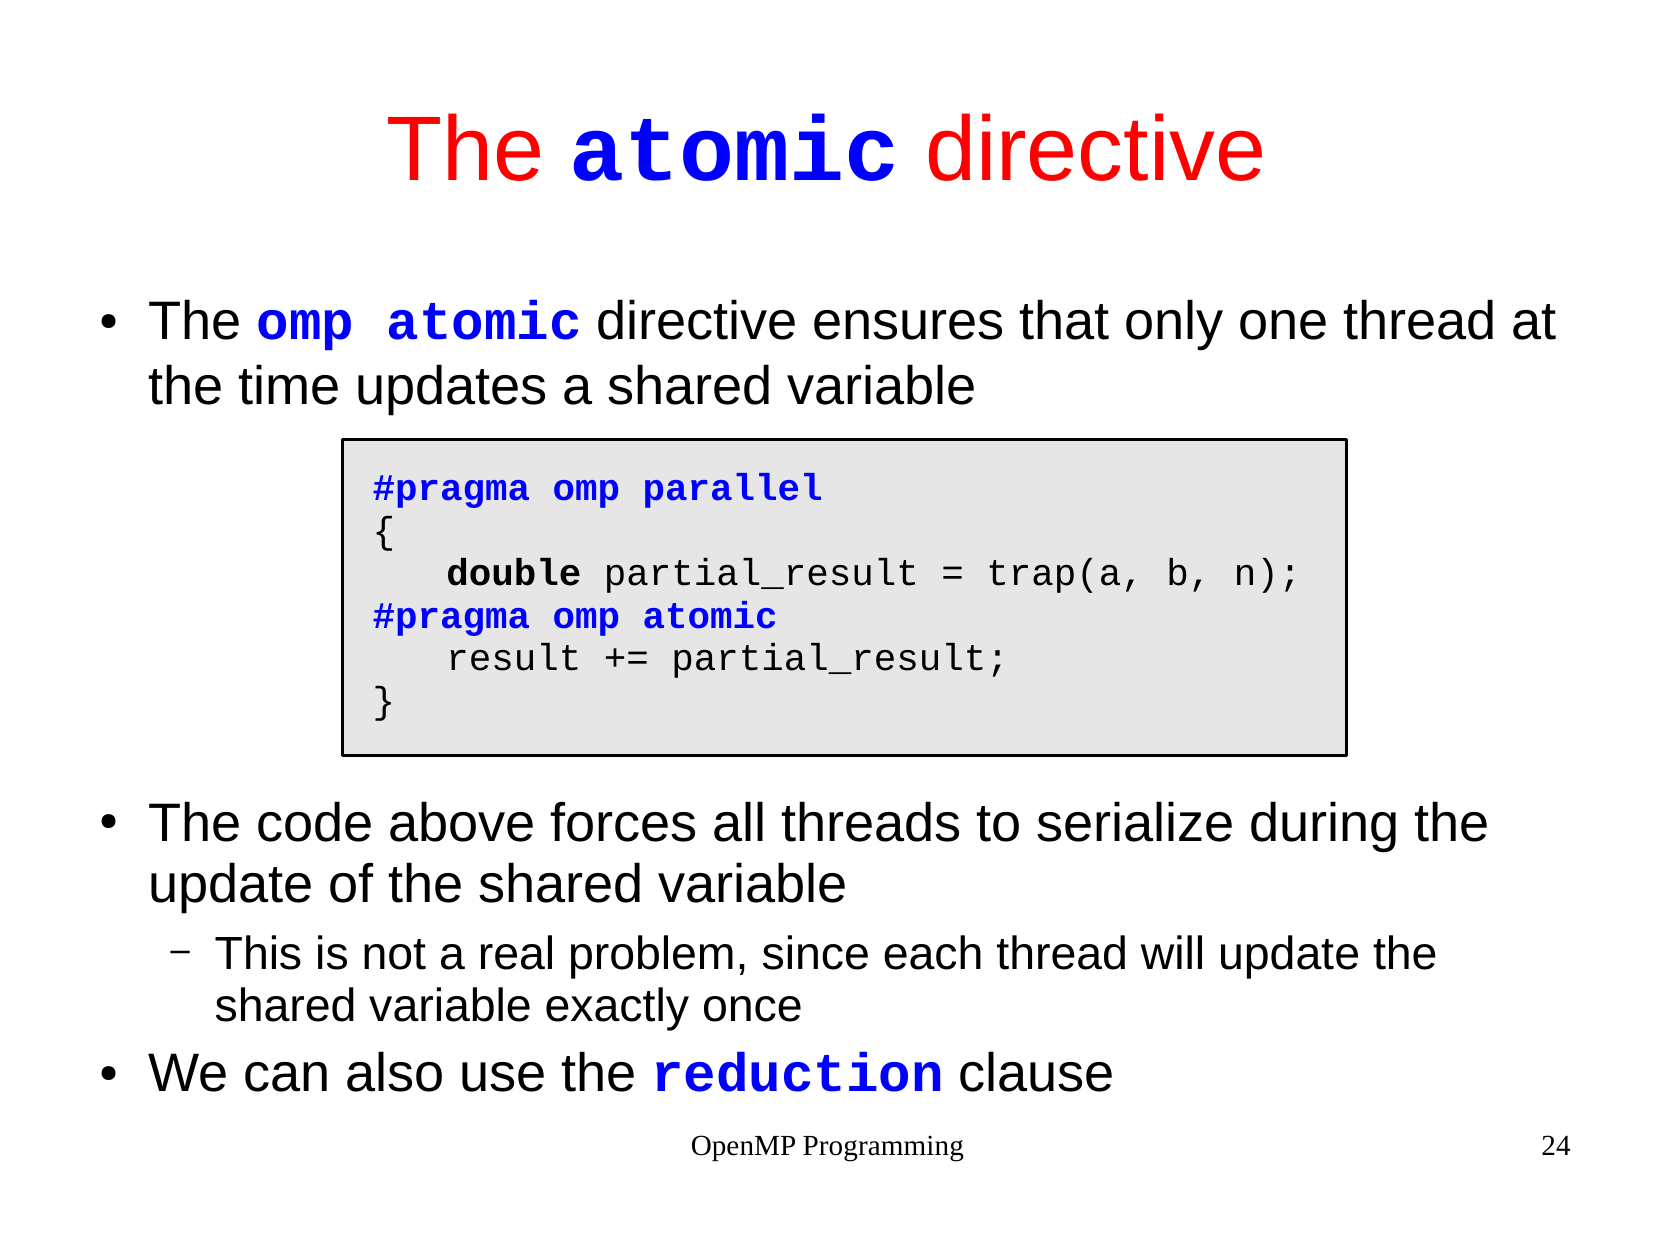

# The atomic directive
The omp atomic directive ensures that only one thread at the time updates a shared variable
The code above forces all threads to serialize during the update of the shared variable
This is not a real problem, since each thread will update the shared variable exactly once
We can also use the reduction clause
#pragma omp parallel
{
	double partial_result = trap(a, b, n);
#pragma omp atomic
	result += partial_result;
}
OpenMP Programming
24